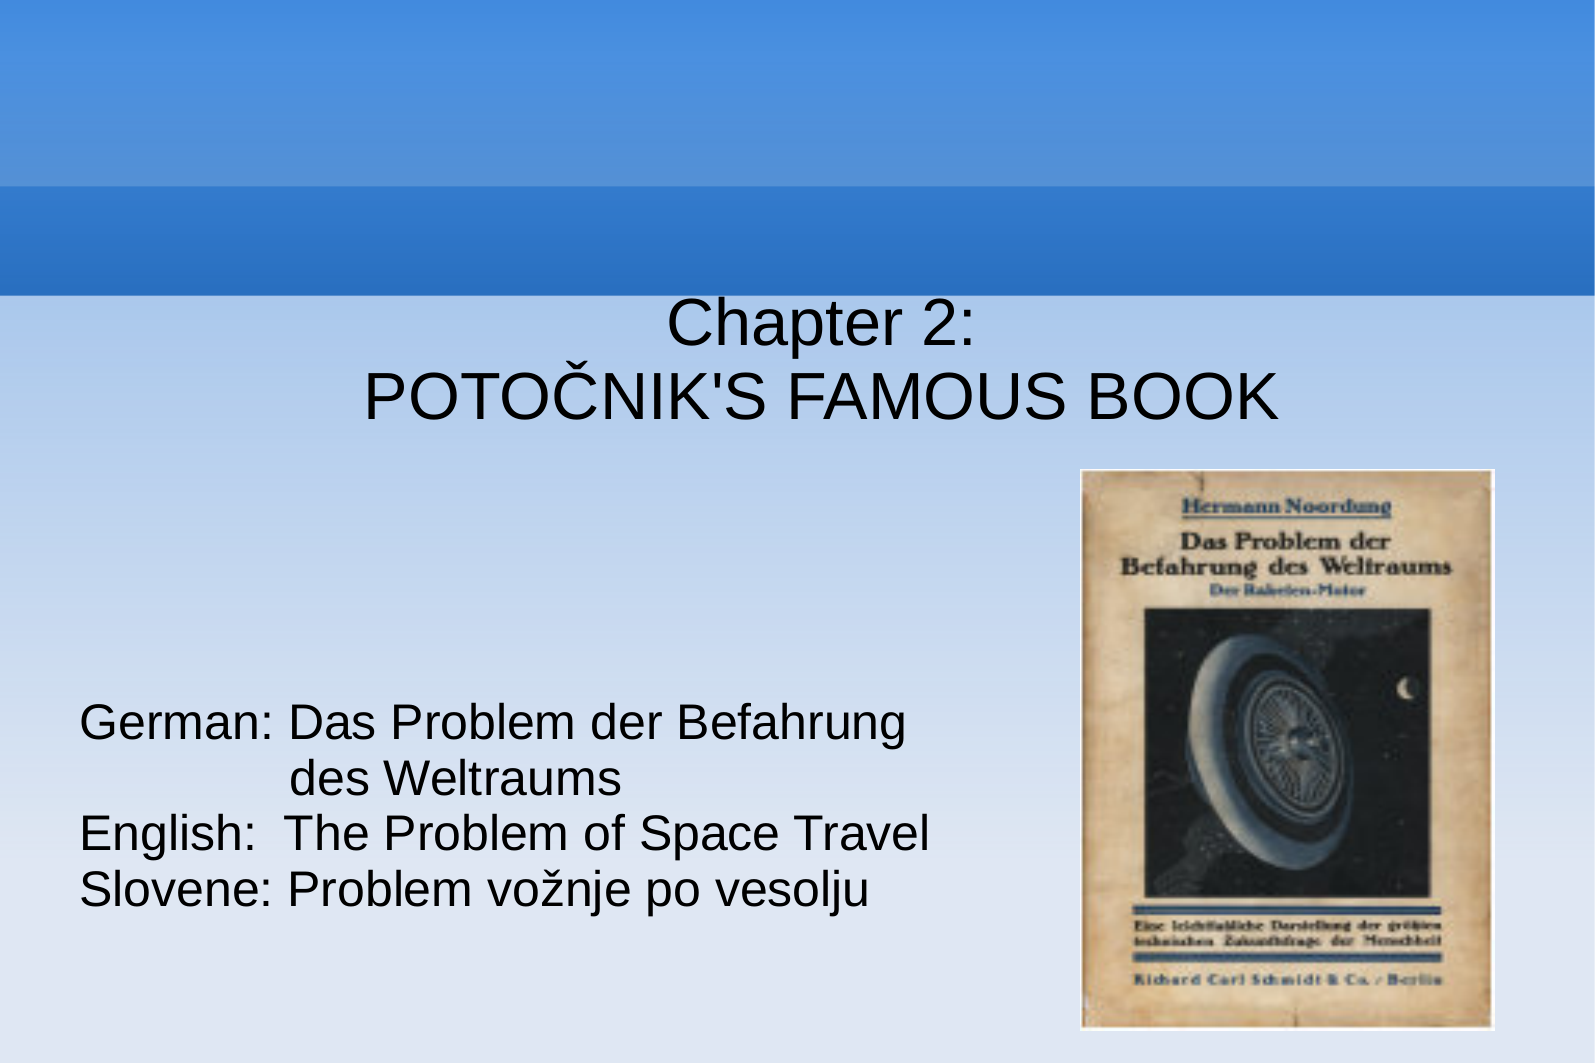

#
Chapter 2:
POTOČNIK'S FAMOUS BOOK
German: Das Problem der Befahrung
 des Weltraums
English: The Problem of Space Travel
Slovene: Problem vožnje po vesolju